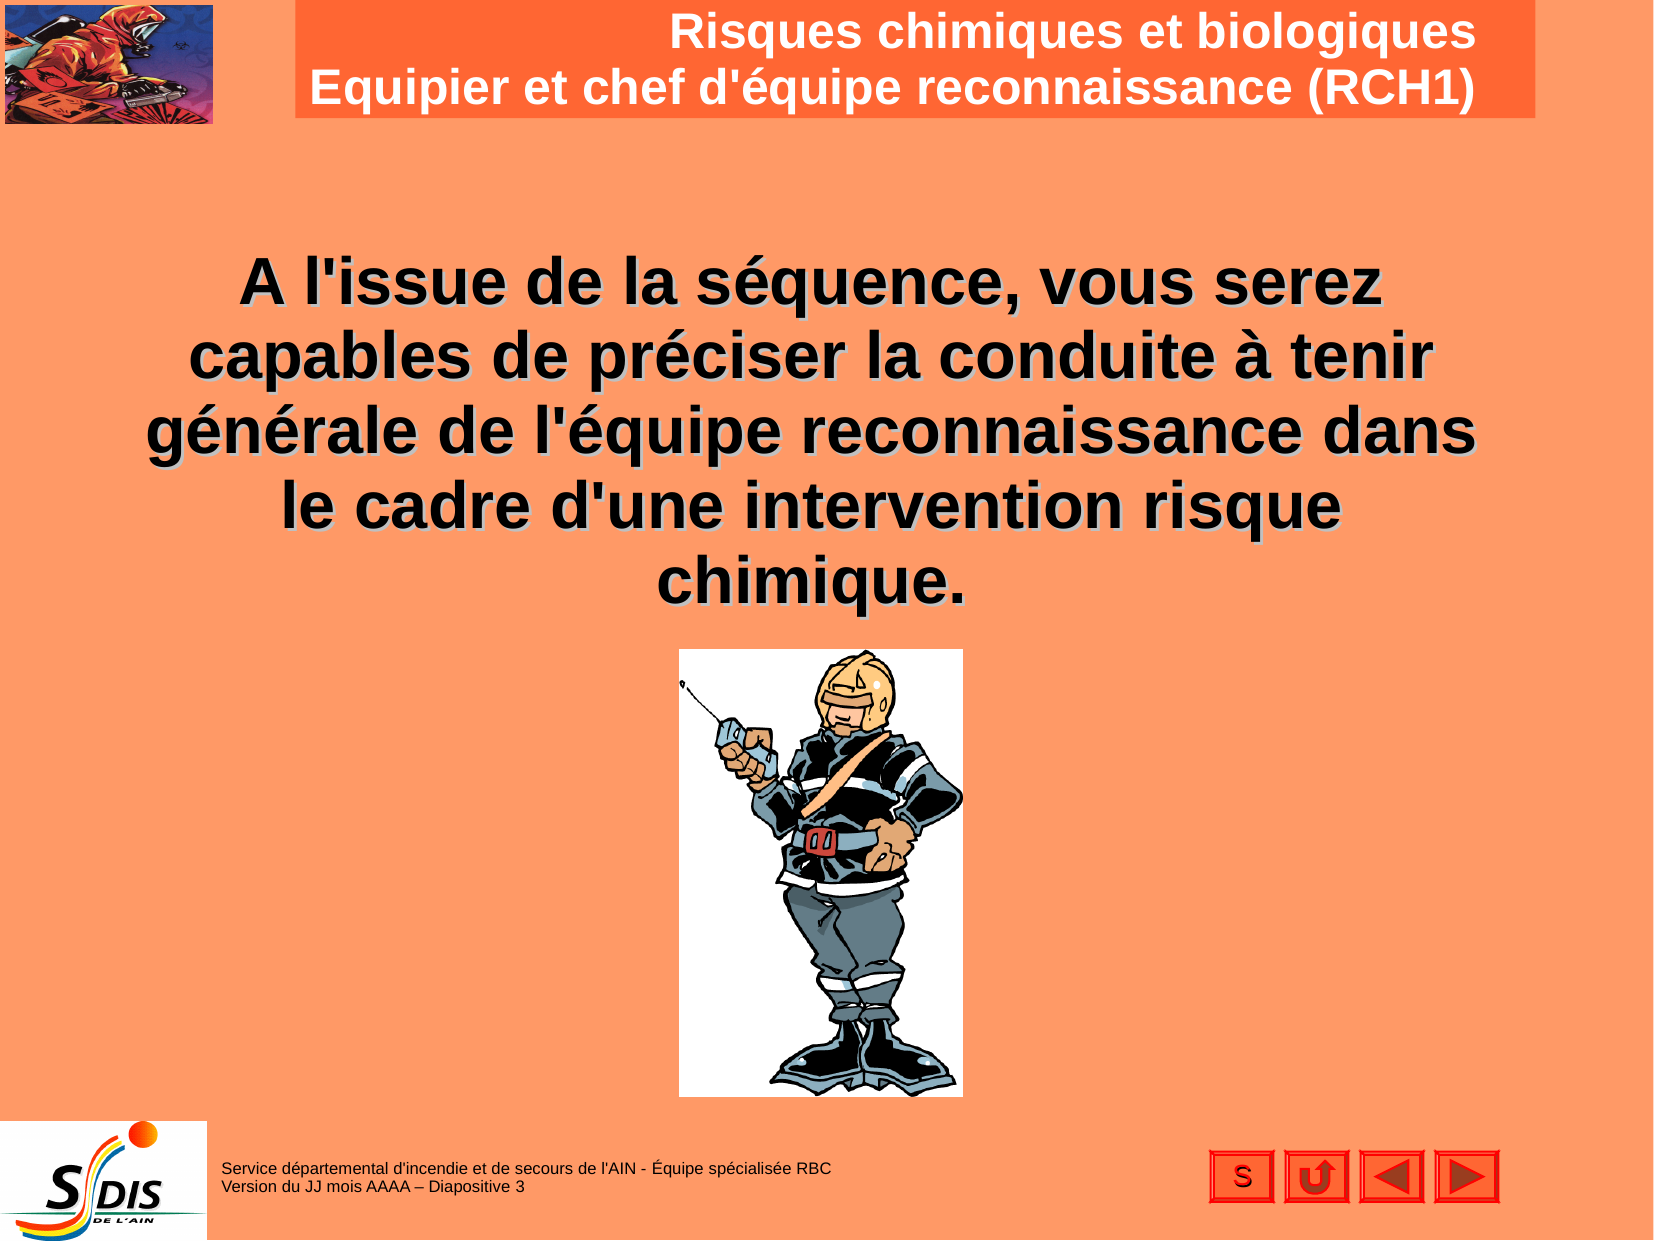

A l'issue de la séquence, vous serez capables de préciser la conduite à tenir générale de l'équipe reconnaissance dans le cadre d'une intervention risque chimique.
S